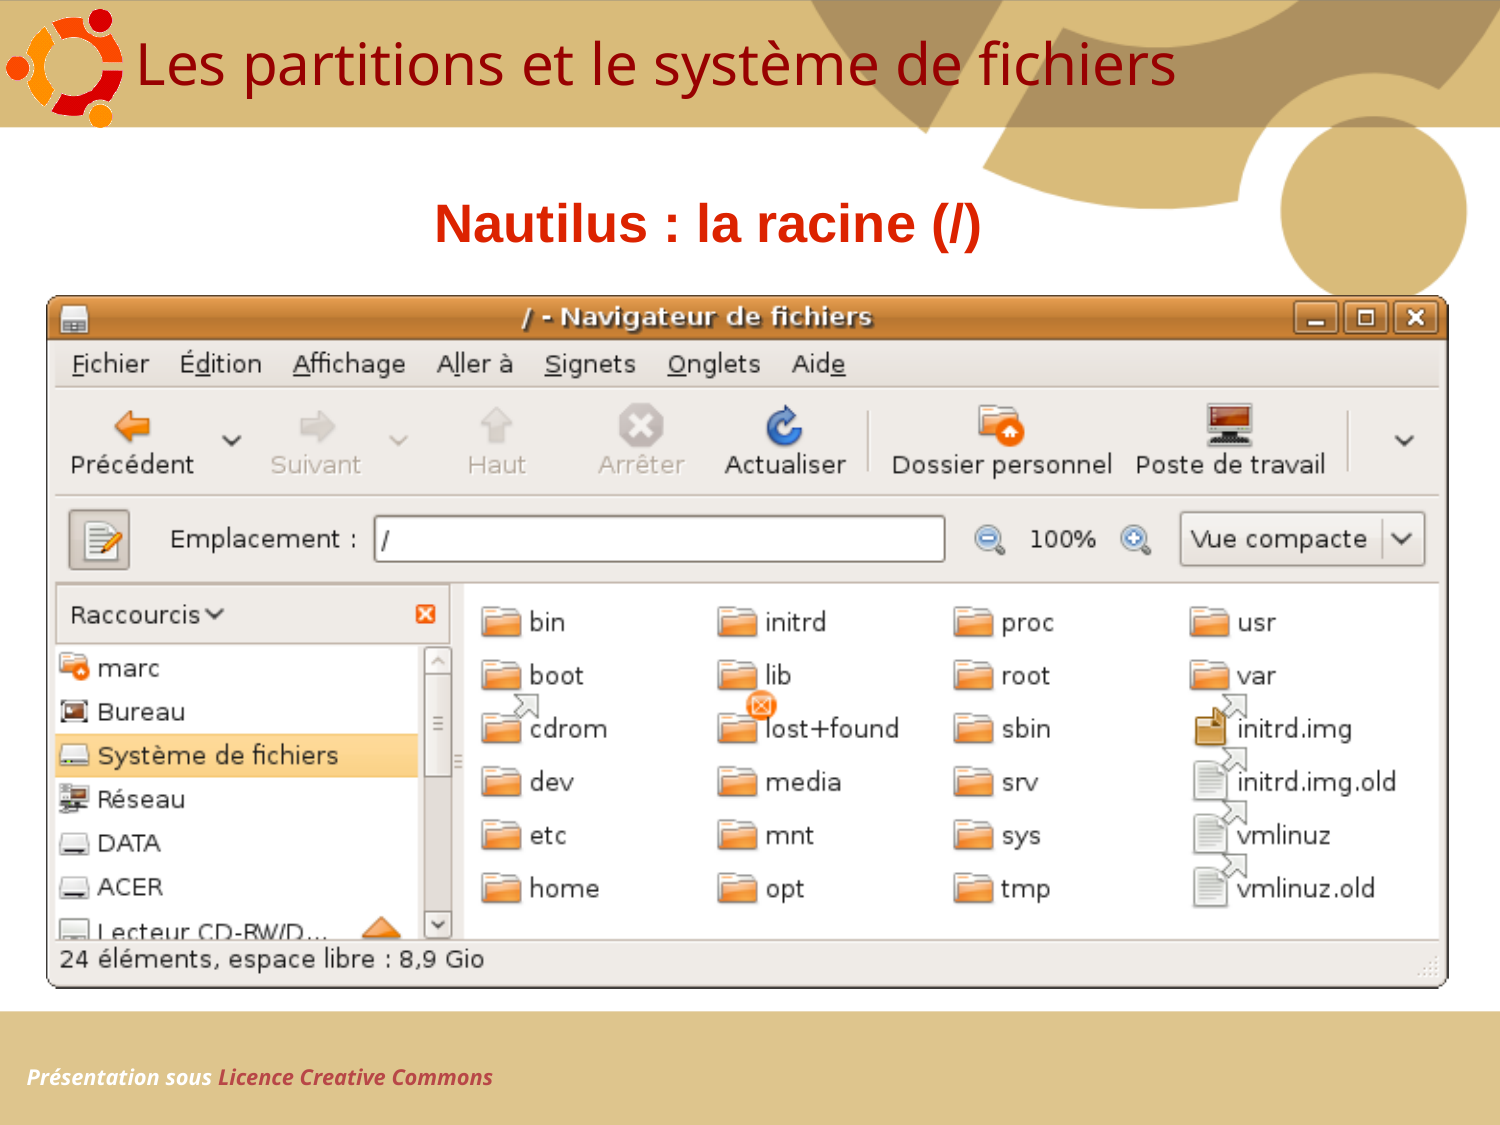

# Les partitions et le système de fichiers
Nautilus : la racine (/)